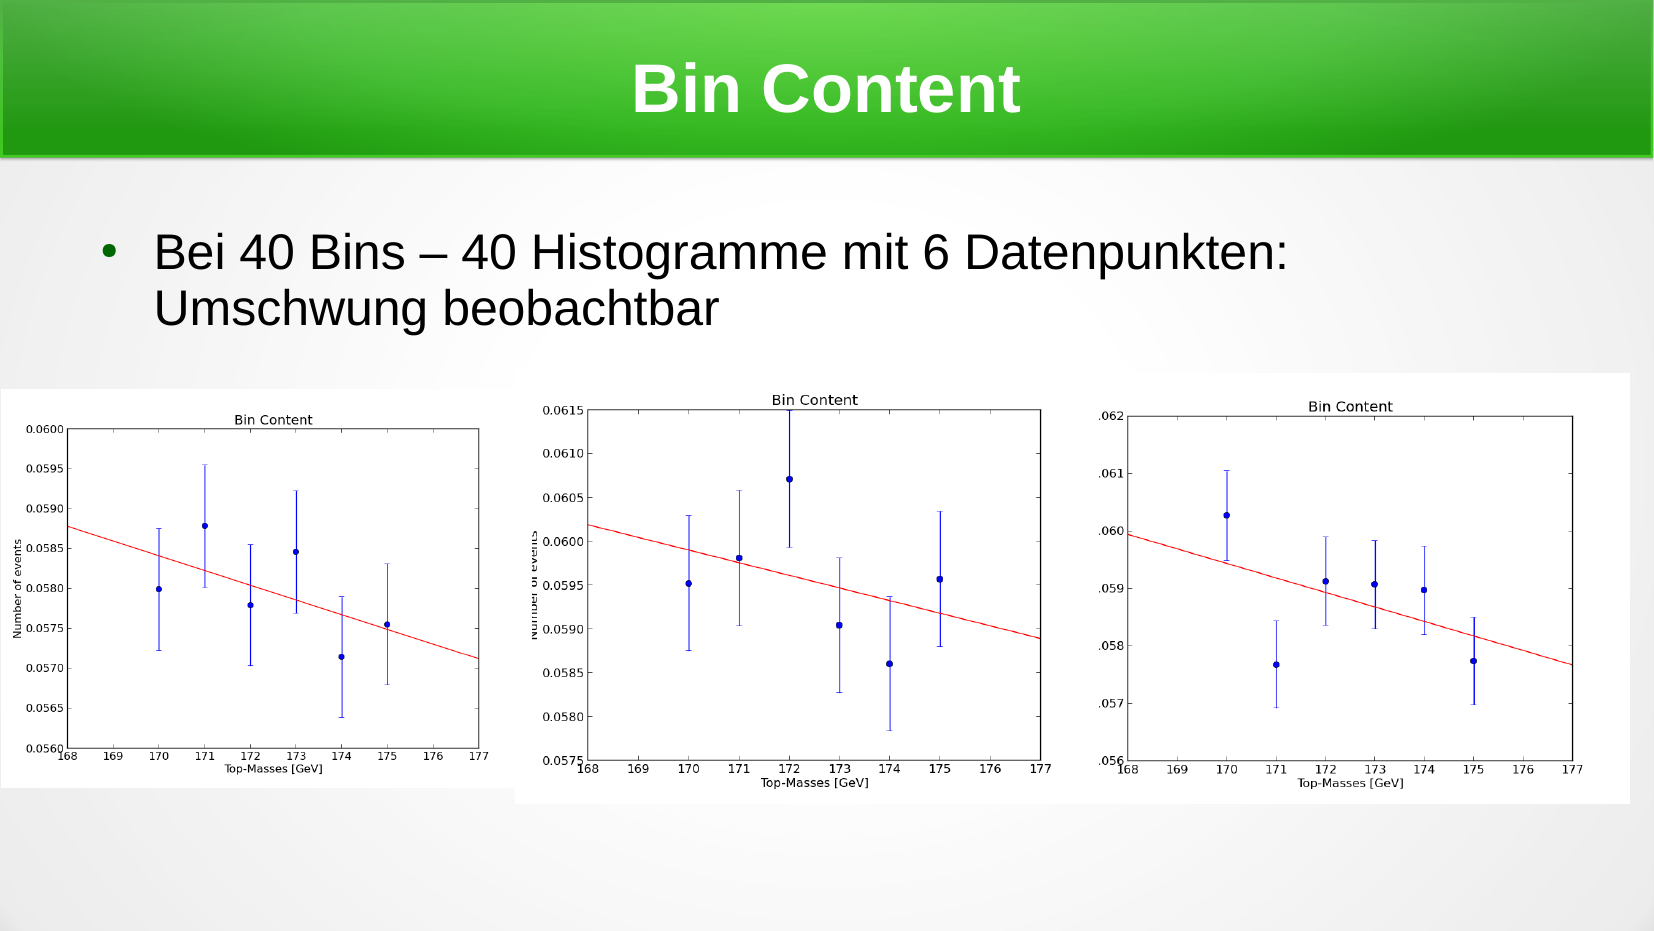

# Bin Content
Bei 40 Bins – 40 Histogramme mit 6 Datenpunkten: Umschwung beobachtbar